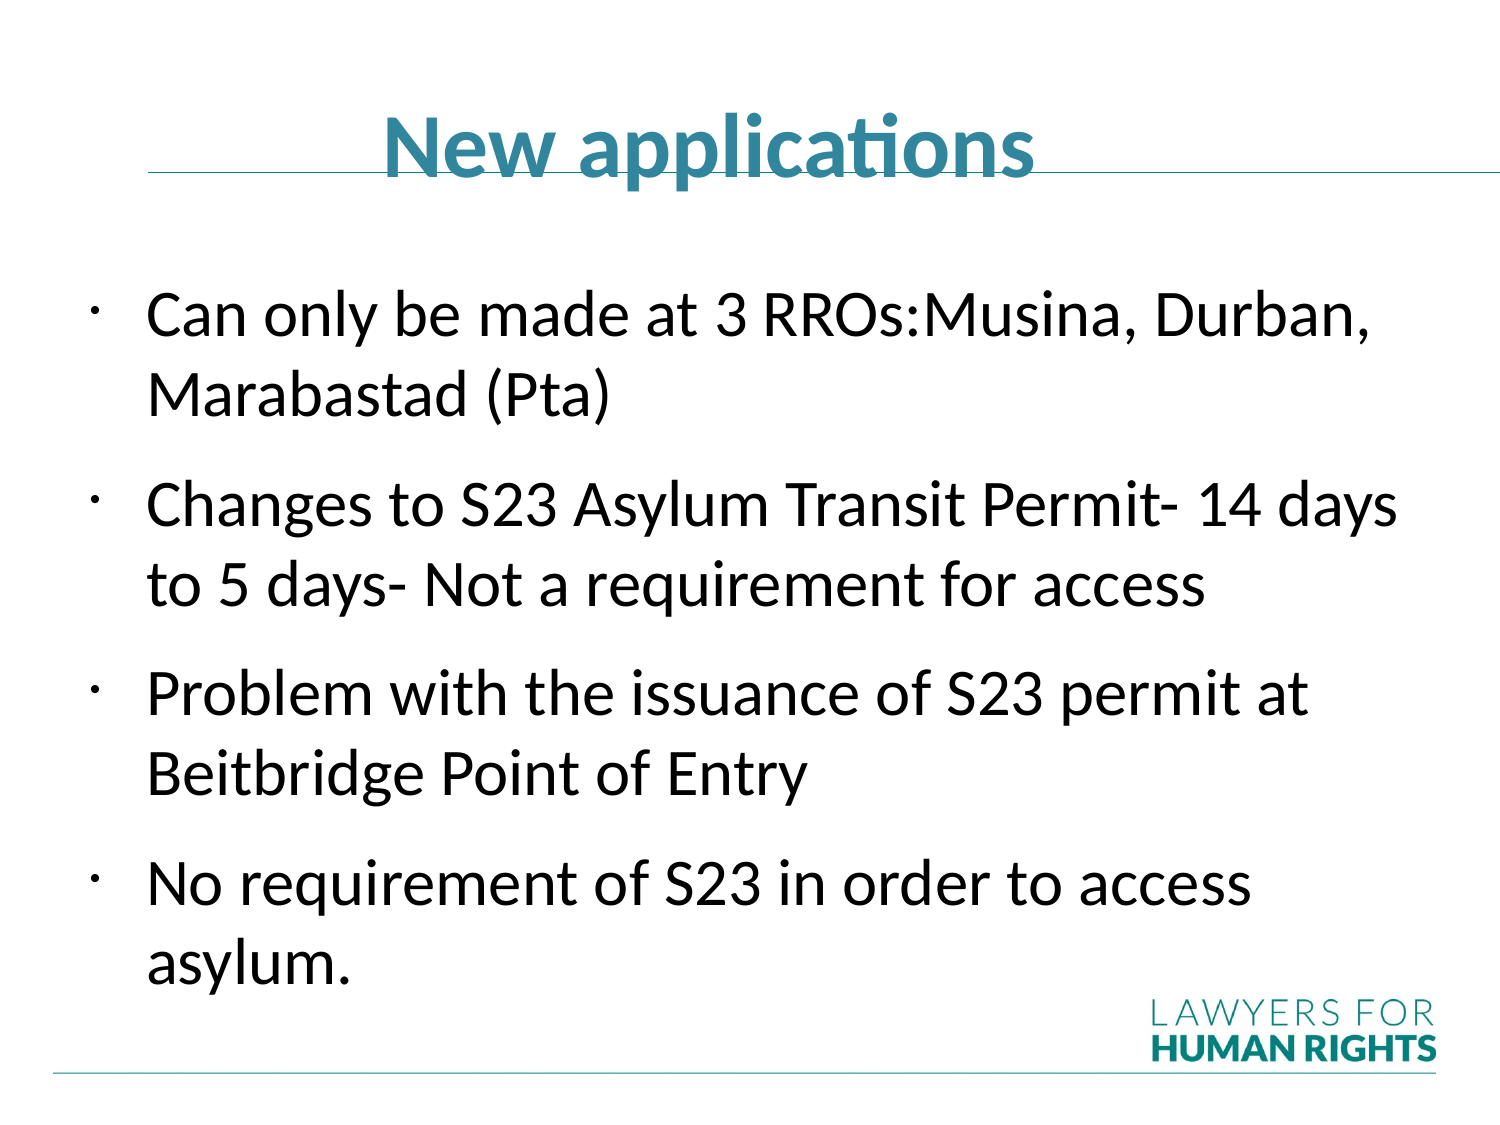

# New applications
Can only be made at 3 RROs:Musina, Durban, Marabastad (Pta)
Changes to S23 Asylum Transit Permit- 14 days to 5 days- Not a requirement for access
Problem with the issuance of S23 permit at Beitbridge Point of Entry
No requirement of S23 in order to access asylum.